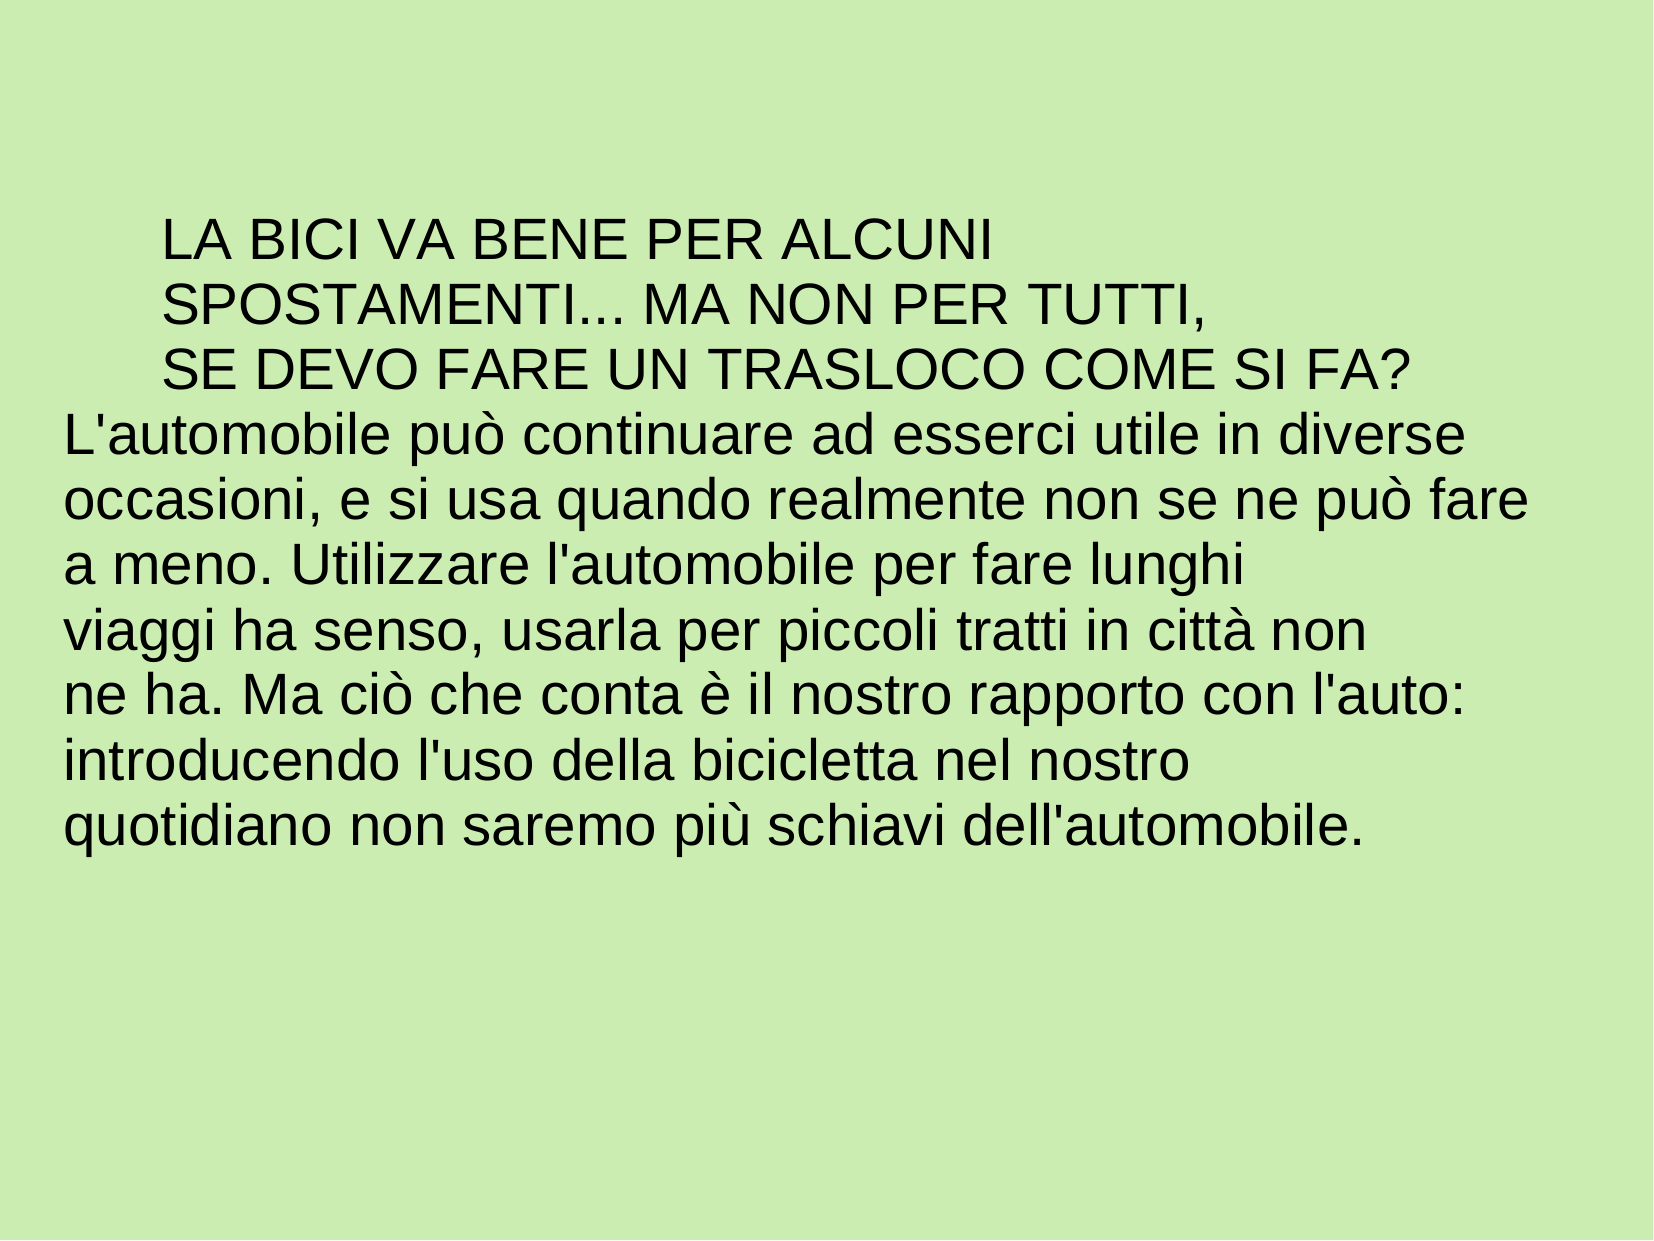

LA BICI VA BENE PER ALCUNI
 SPOSTAMENTI... MA NON PER TUTTI,
 SE DEVO FARE UN TRASLOCO COME SI FA?
 L'automobile può continuare ad esserci utile in diverse
 occasioni, e si usa quando realmente non se ne può fare
 a meno. Utilizzare l'automobile per fare lunghi
 viaggi ha senso, usarla per piccoli tratti in città non
 ne ha. Ma ciò che conta è il nostro rapporto con l'auto:
 introducendo l'uso della bicicletta nel nostro
 quotidiano non saremo più schiavi dell'automobile.